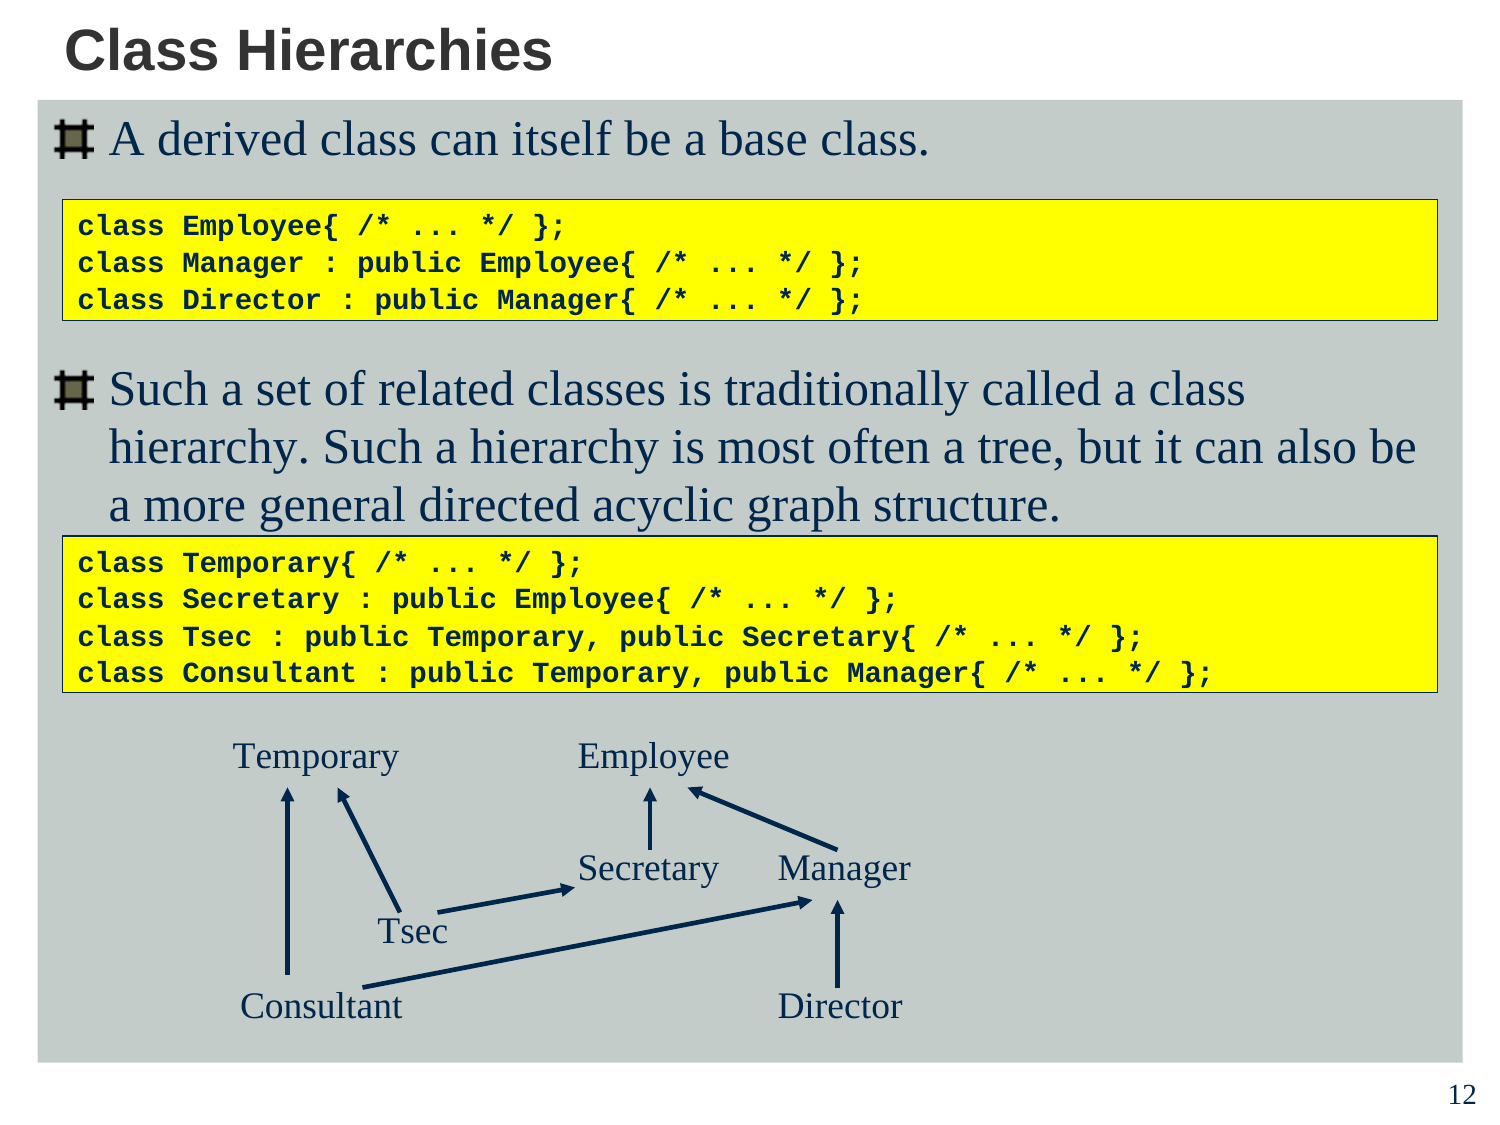

# Class Hierarchies
A derived class can itself be a base class.
Such a set of related classes is traditionally called a class hierarchy. Such a hierarchy is most often a tree, but it can also be a more general directed acyclic graph structure.
class Employee{ /* ... */ };
class Manager : public Employee{ /* ... */ };
class Director : public Manager{ /* ... */ };
class Temporary{ /* ... */ };
class Secretary : public Employee{ /* ... */ };
class Tsec : public Temporary, public Secretary{ /* ... */ };
class Consultant : public Temporary, public Manager{ /* ... */ };
Temporary
Employee
Secretary
Manager
Tsec
Consultant
Director